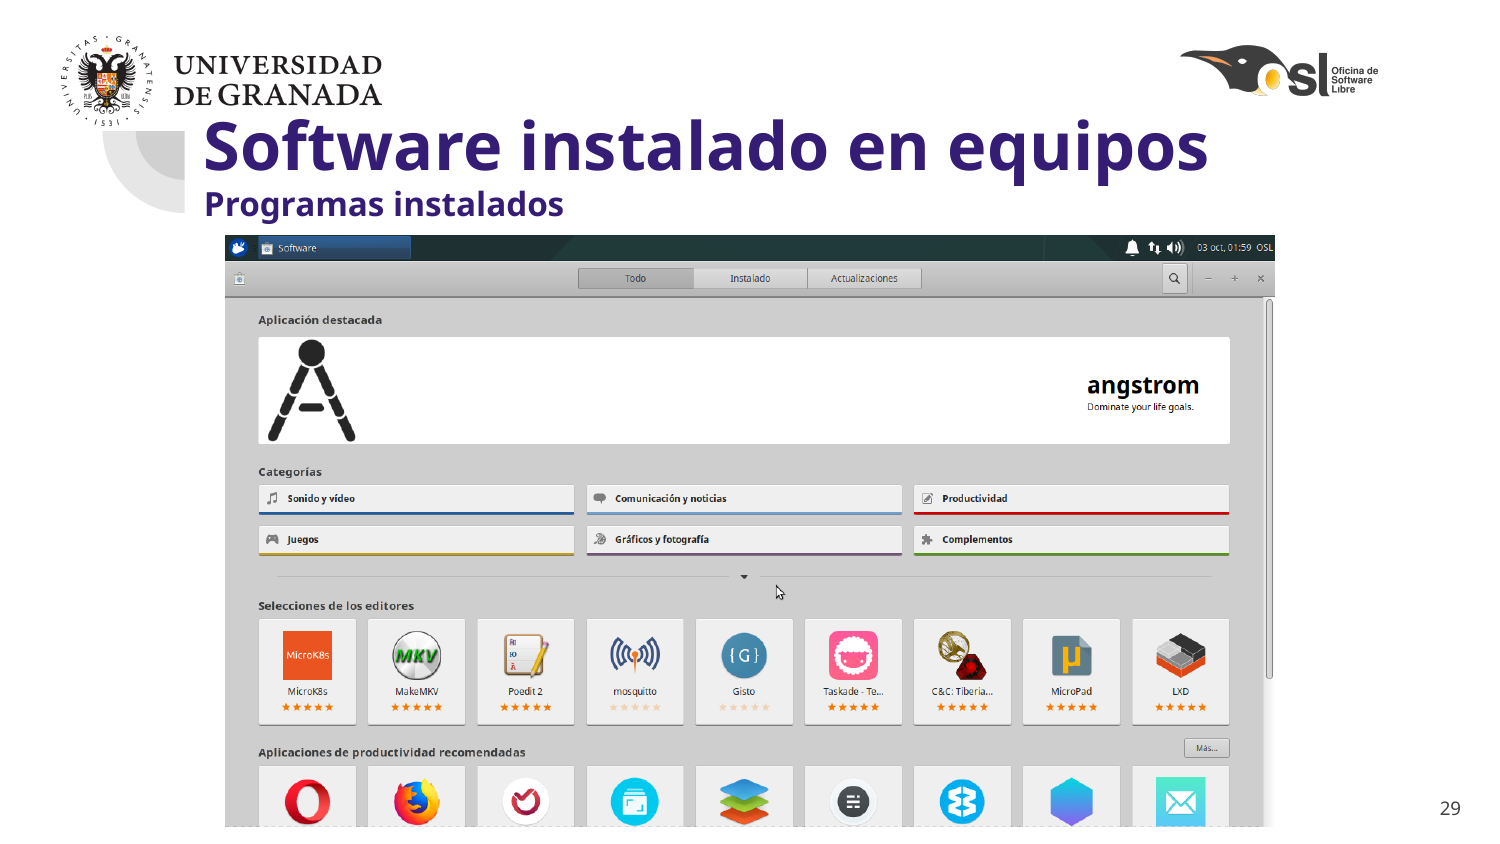

# Software instalado en equipos Programas instalados